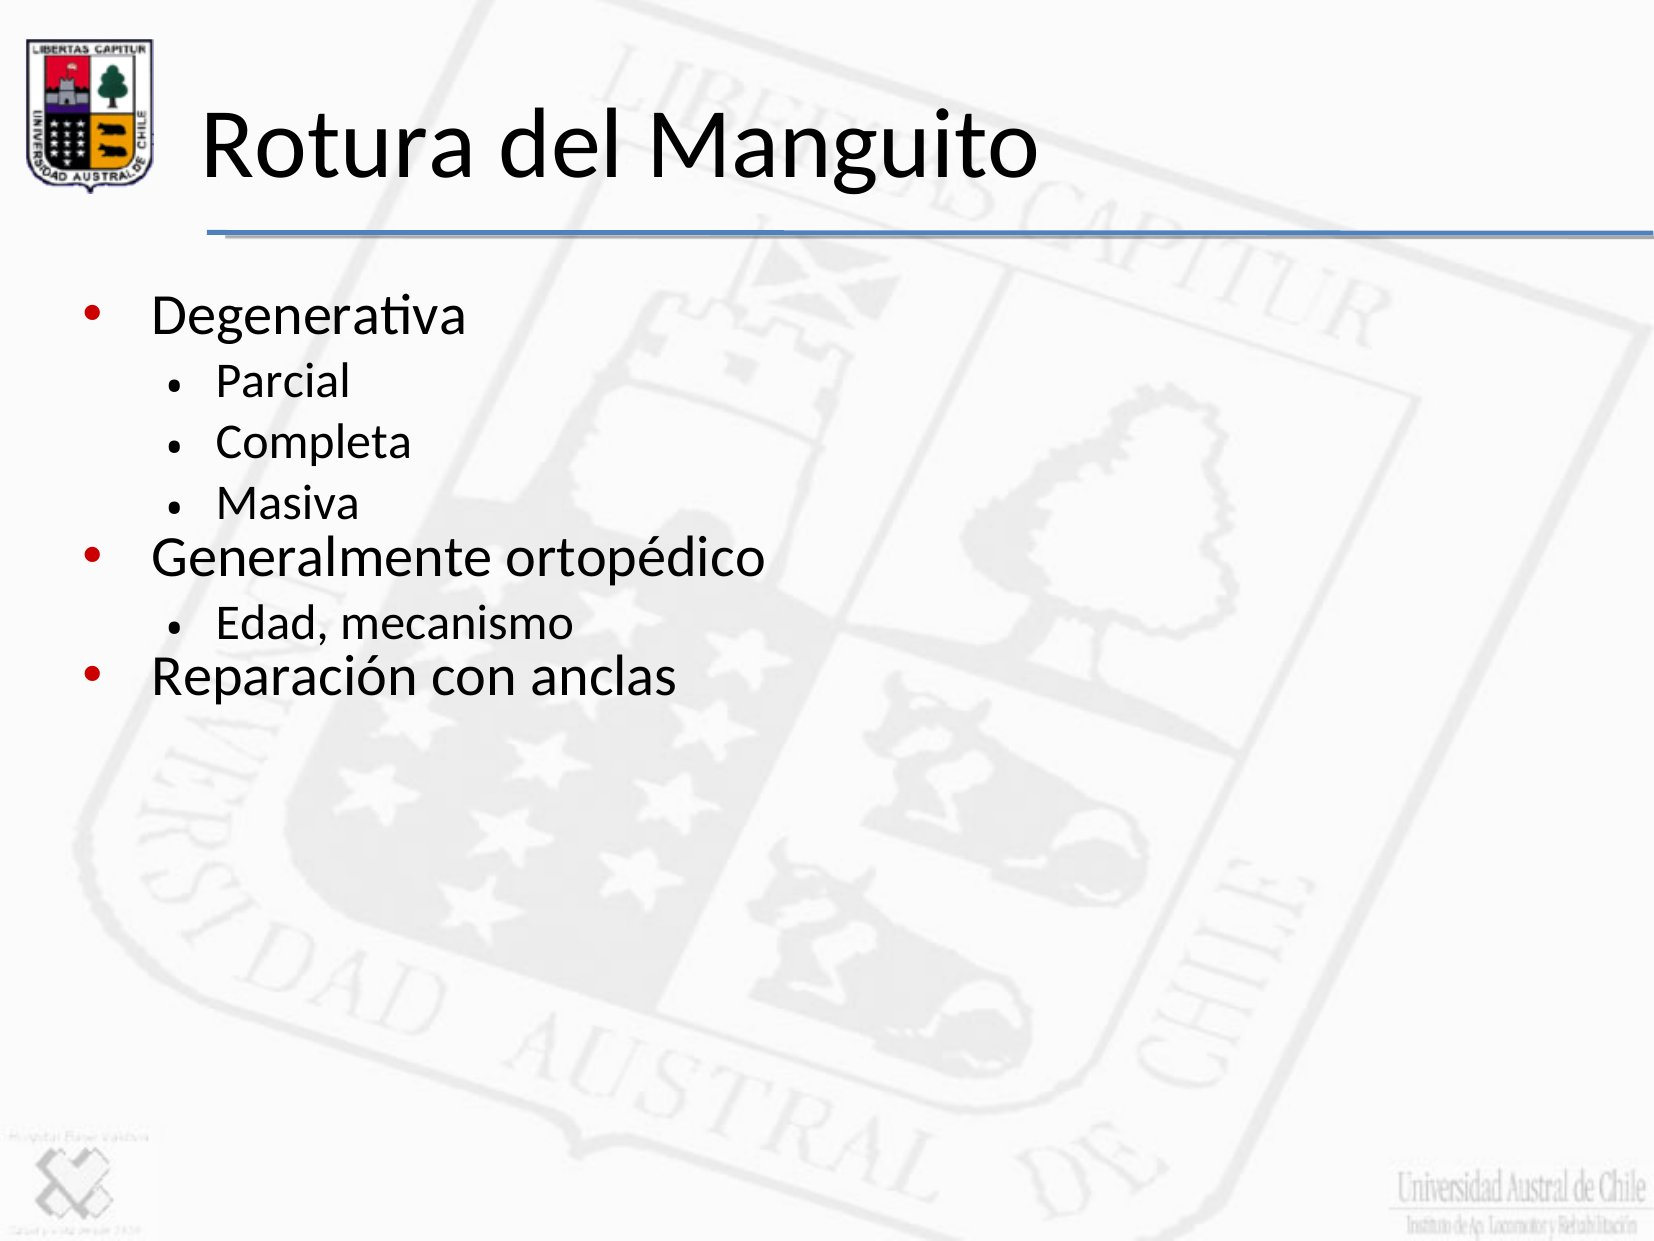

# Rotura del Manguito
Degenerativa
Parcial
Completa
Masiva
Generalmente ortopédico
Edad, mecanismo
Reparación con anclas